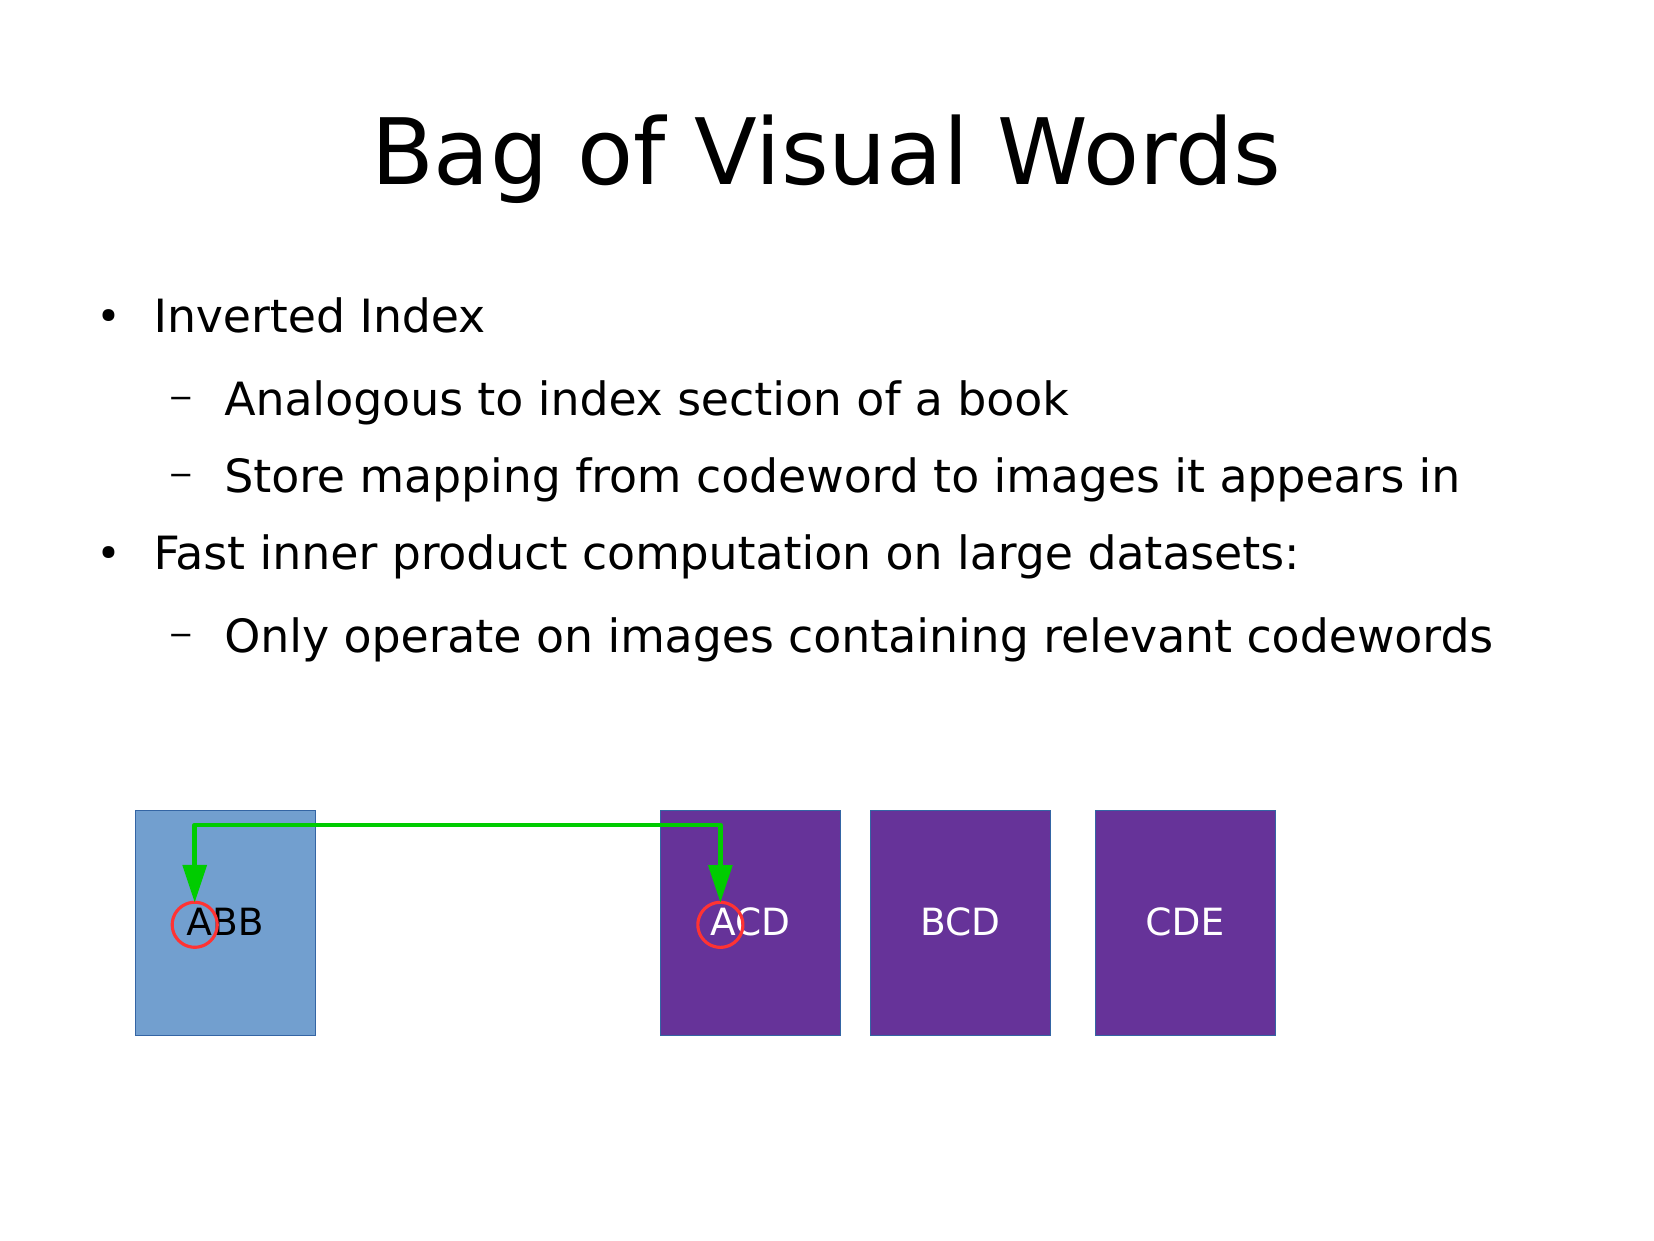

# Bag of Visual Words
Inverted Index
Analogous to index section of a book
Store mapping from codeword to images it appears in
Fast inner product computation on large datasets:
Only operate on images containing relevant codewords
ABB
ACD
BCD
CDE